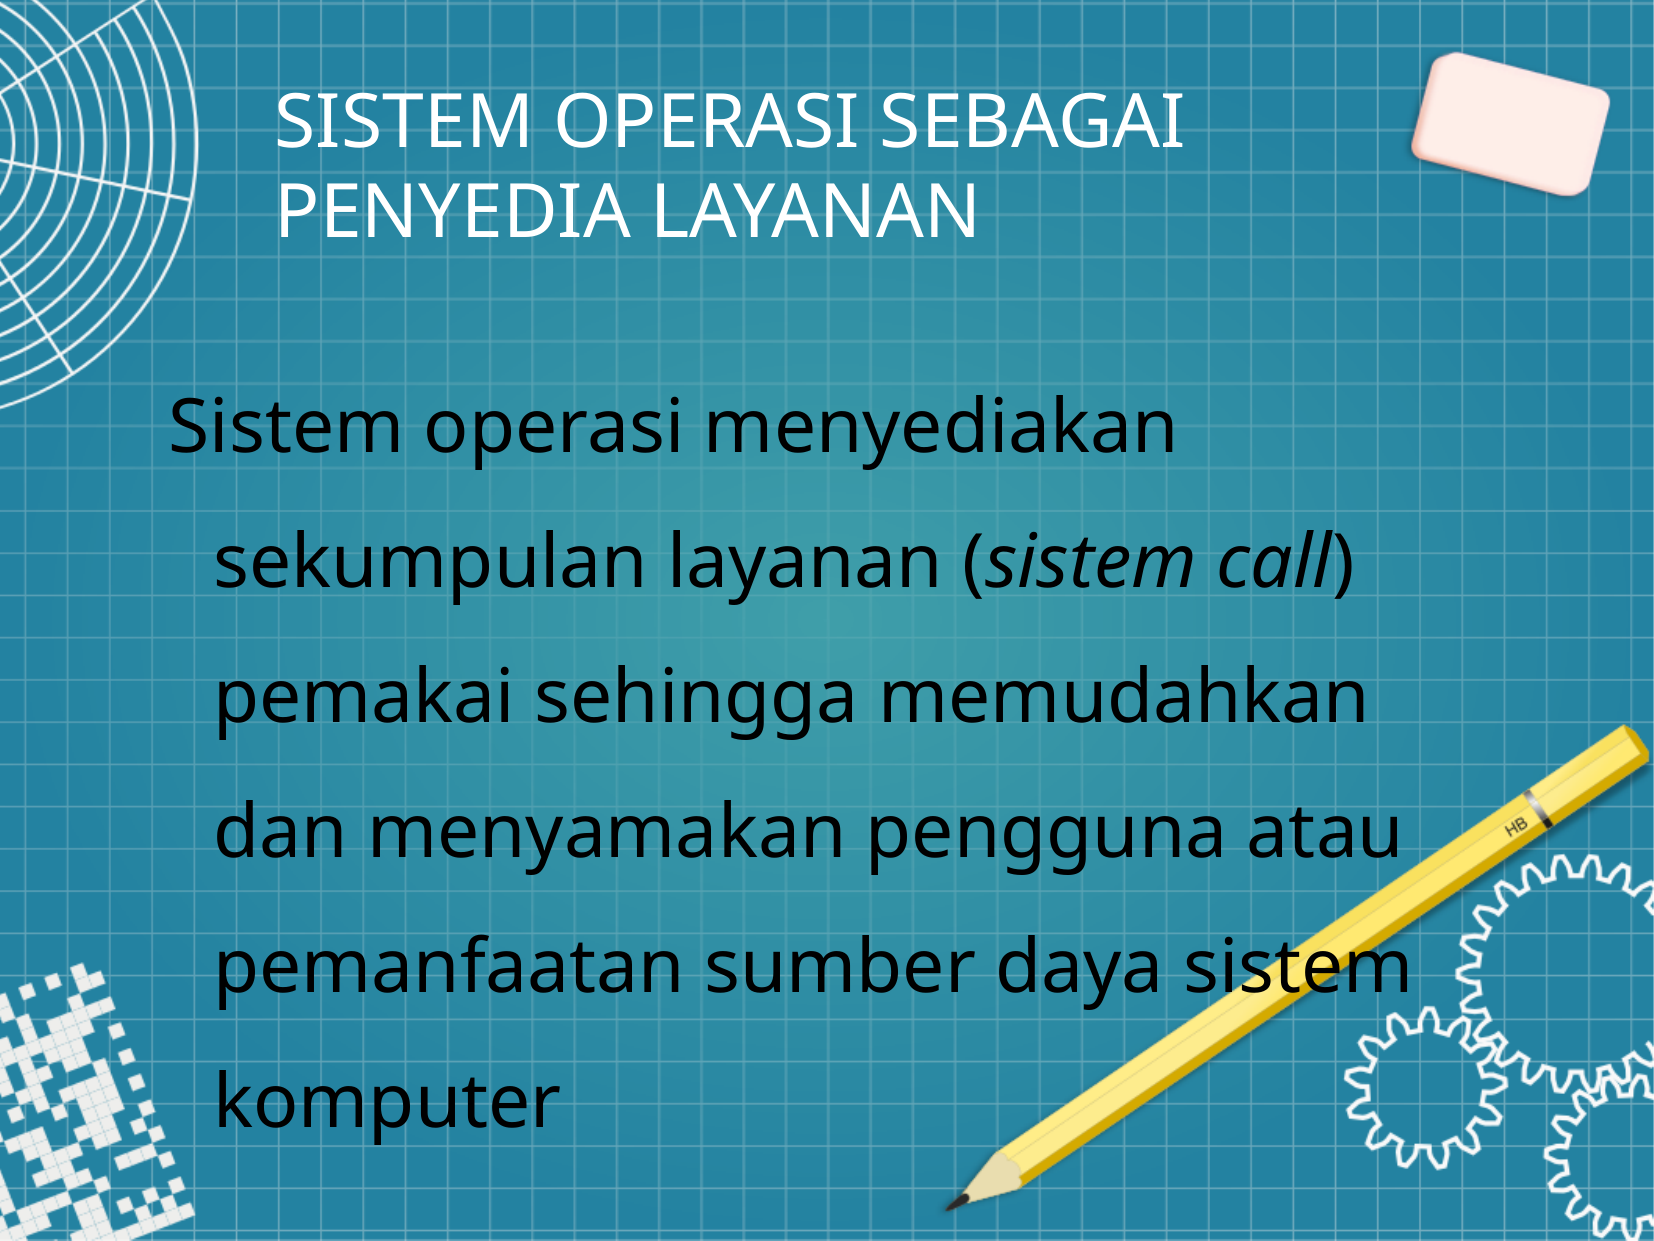

SISTEM OPERASI SEBAGAI PENYEDIA LAYANAN
Sistem operasi menyediakan sekumpulan layanan (sistem call) pemakai sehingga memudahkan dan menyamakan pengguna atau pemanfaatan sumber daya sistem komputer